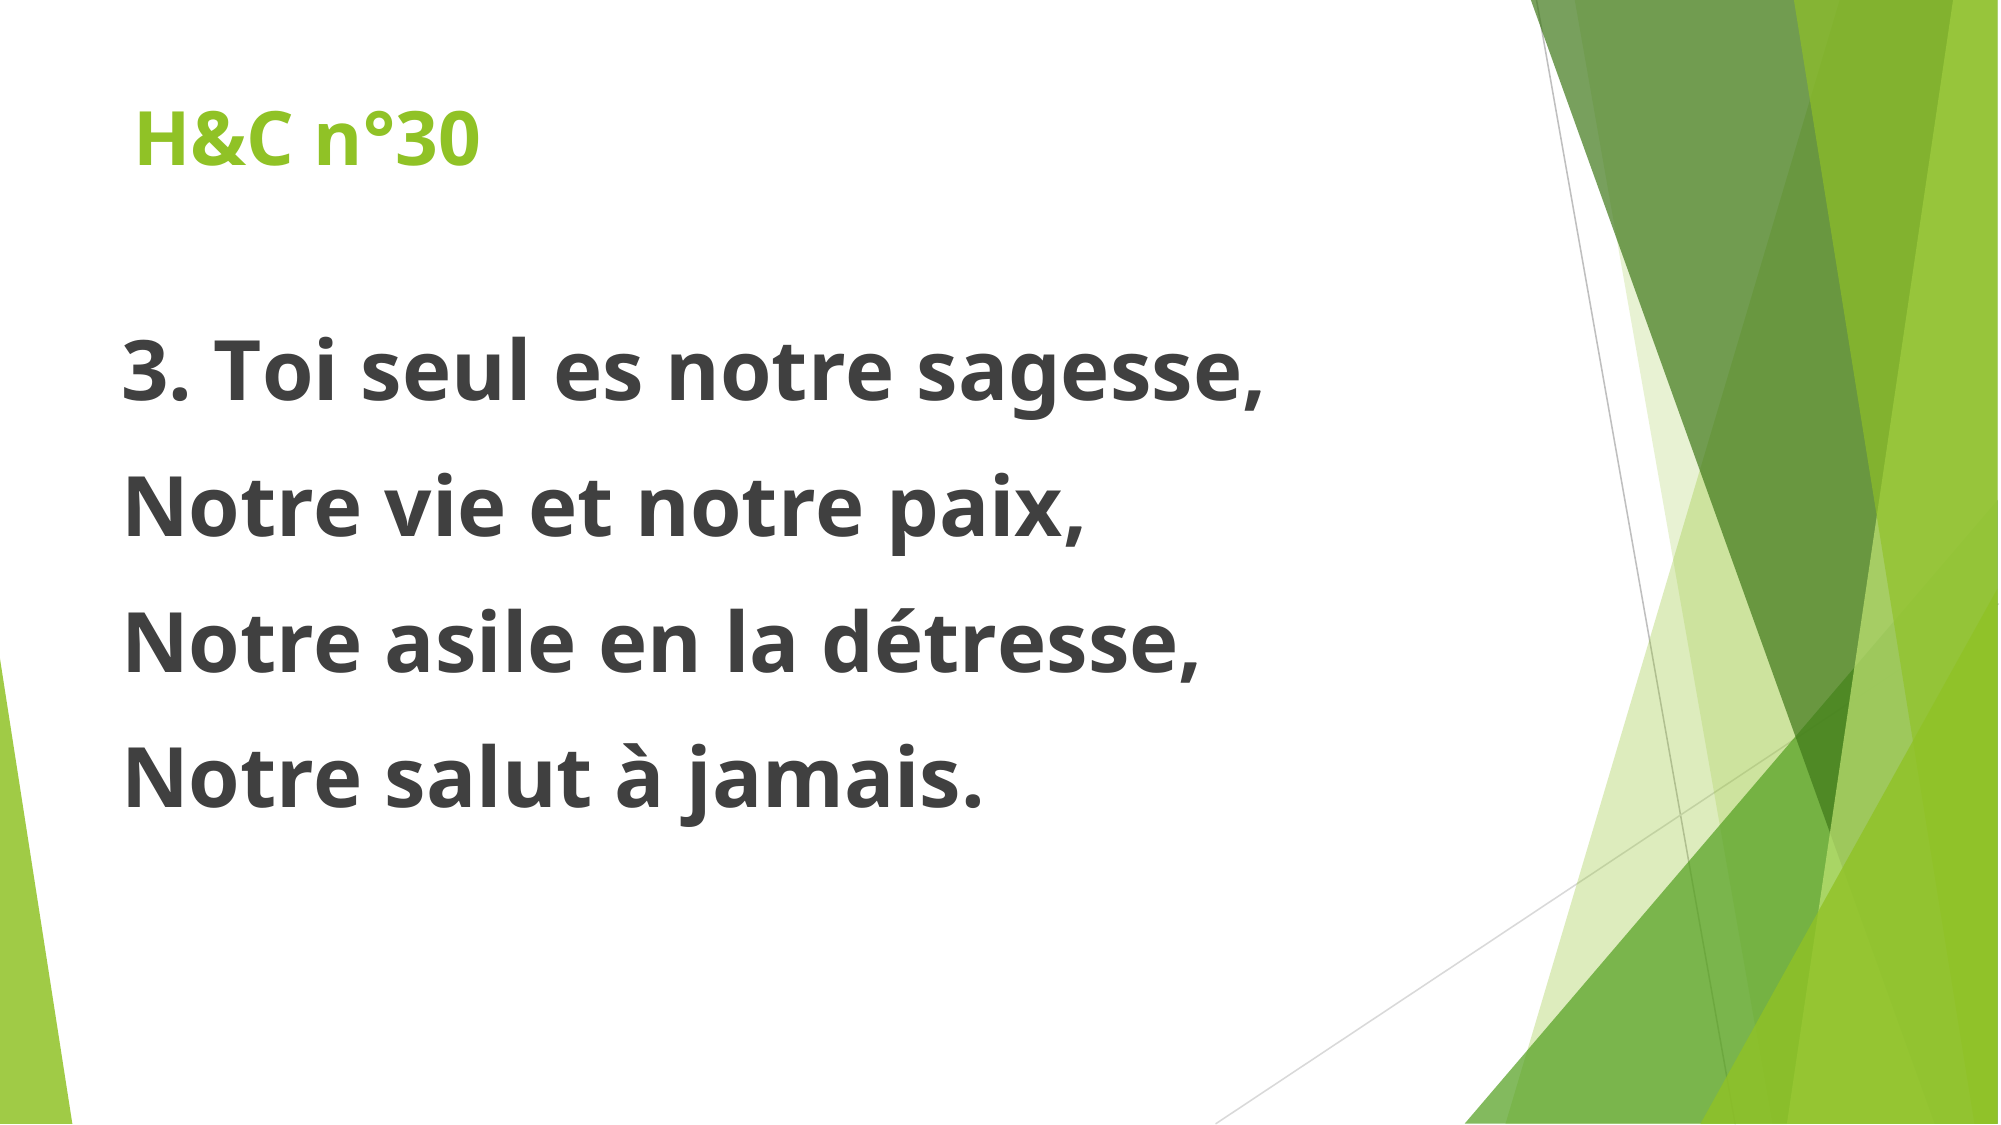

H&C n°30
3. Toi seul es notre sagesse,
Notre vie et notre paix,
Notre asile en la détresse,
Notre salut à jamais.